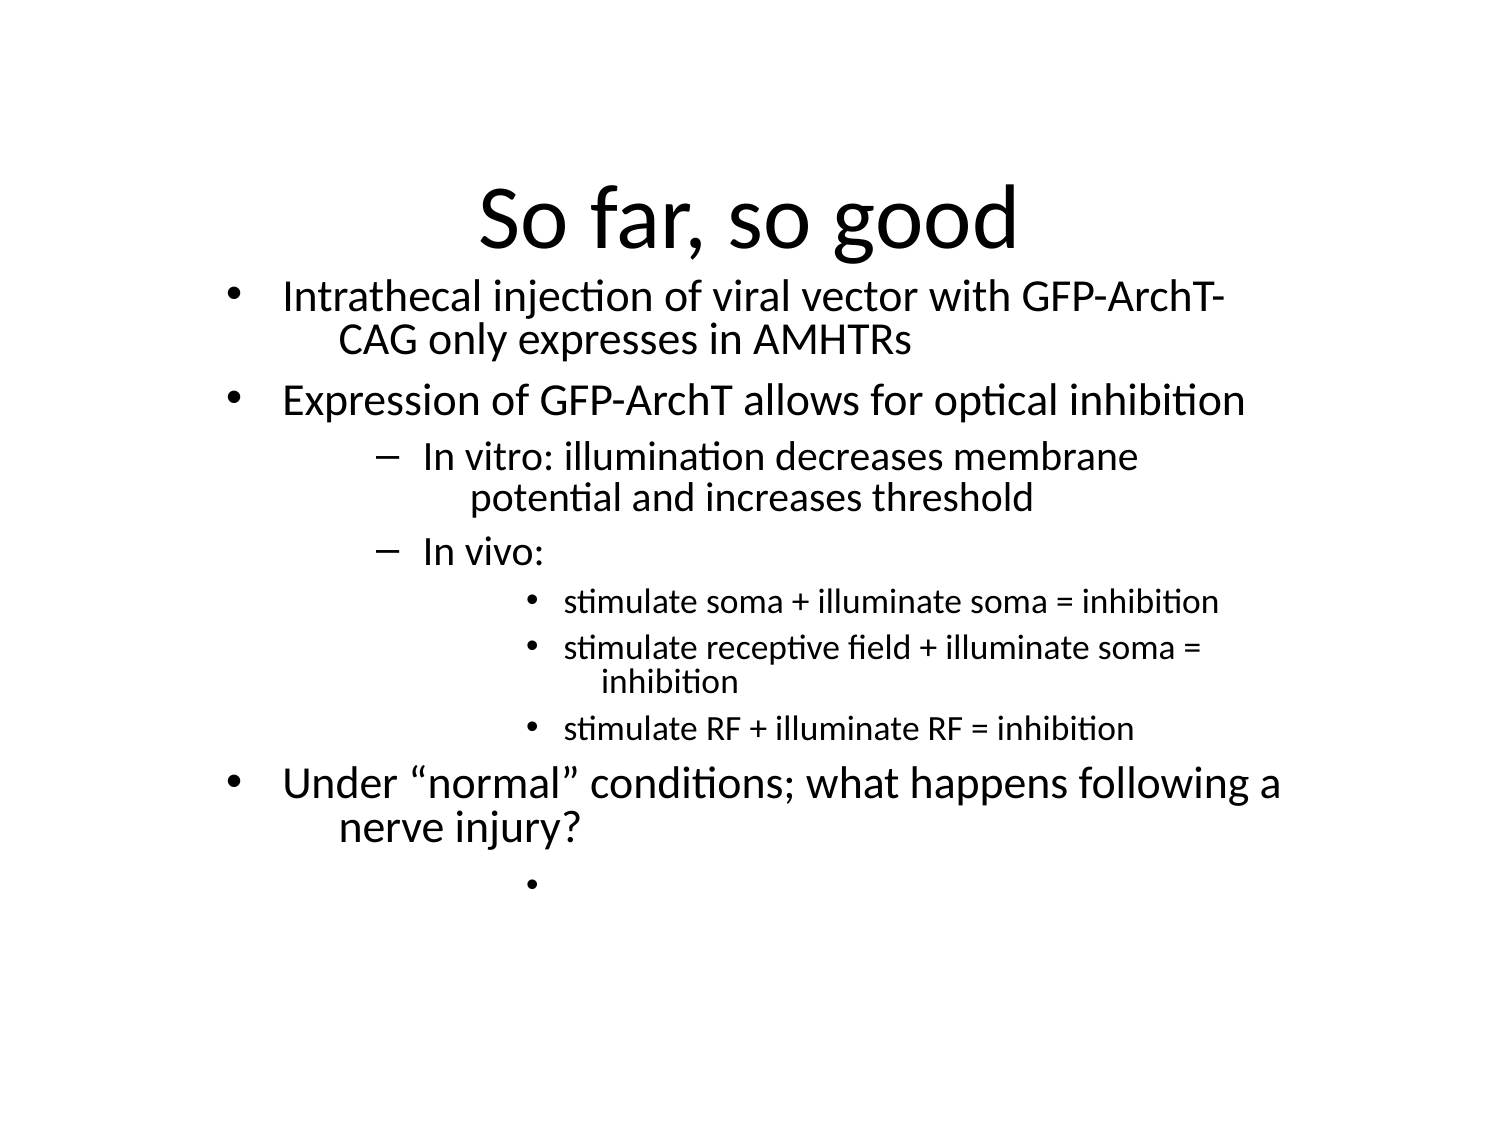

# So far, so good
Intrathecal injection of viral vector with GFP-ArchT-CAG only expresses in AMHTRs
Expression of GFP-ArchT allows for optical inhibition
In vitro: illumination decreases membrane potential and increases threshold
In vivo:
stimulate soma + illuminate soma = inhibition
stimulate receptive field + illuminate soma = inhibition
stimulate RF + illuminate RF = inhibition
Under “normal” conditions; what happens following a nerve injury?